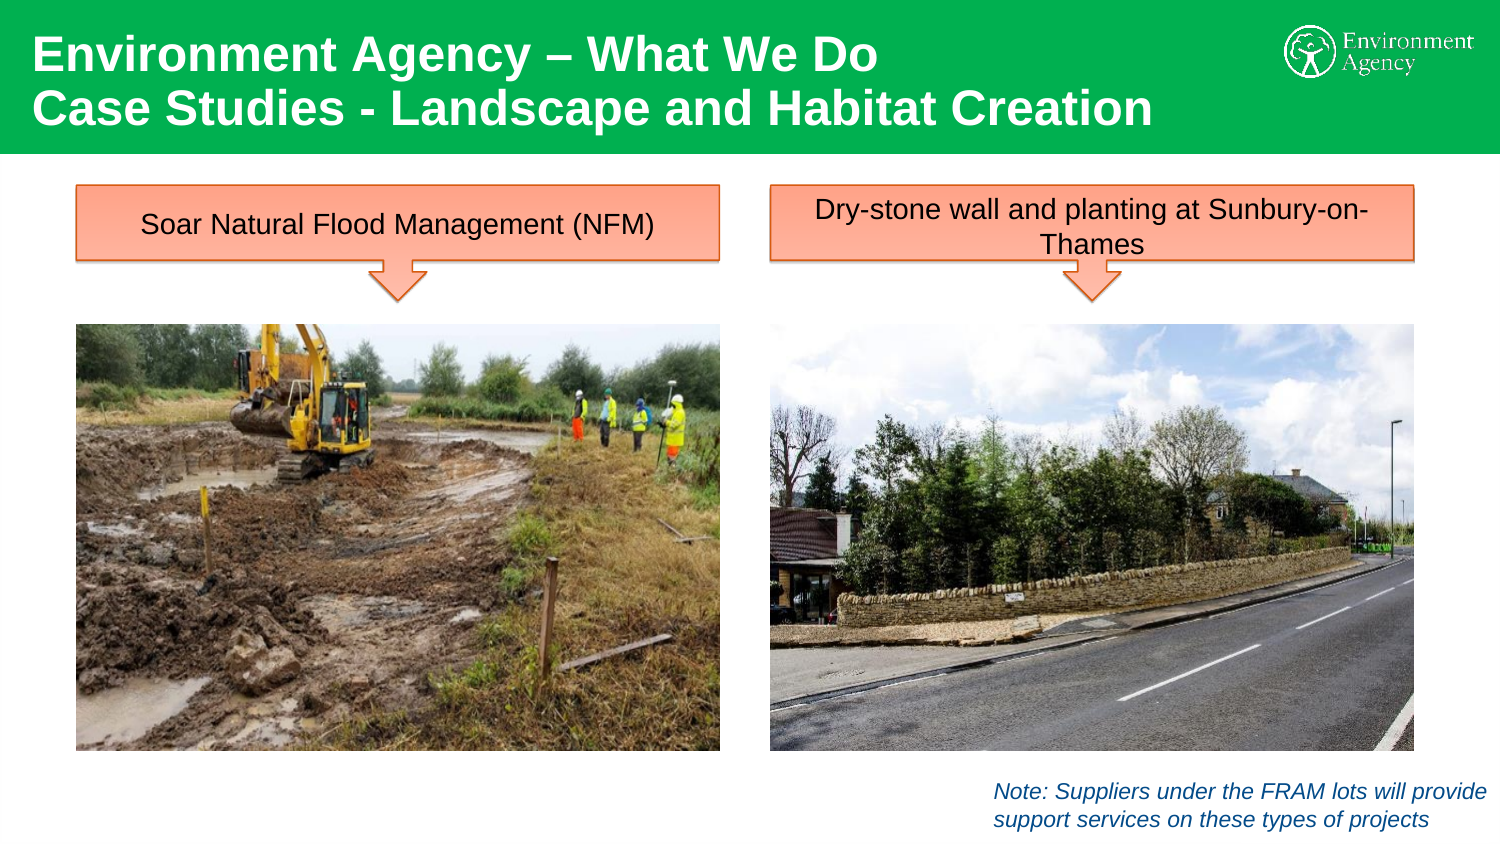

# Environment Agency – What We Do Case Studies - Landscape and Habitat Creation
Soar Natural Flood Management (NFM)
Dry-stone wall and planting at Sunbury-on-Thames
Note: Suppliers under the FRAM lots will provide support services on these types of projects